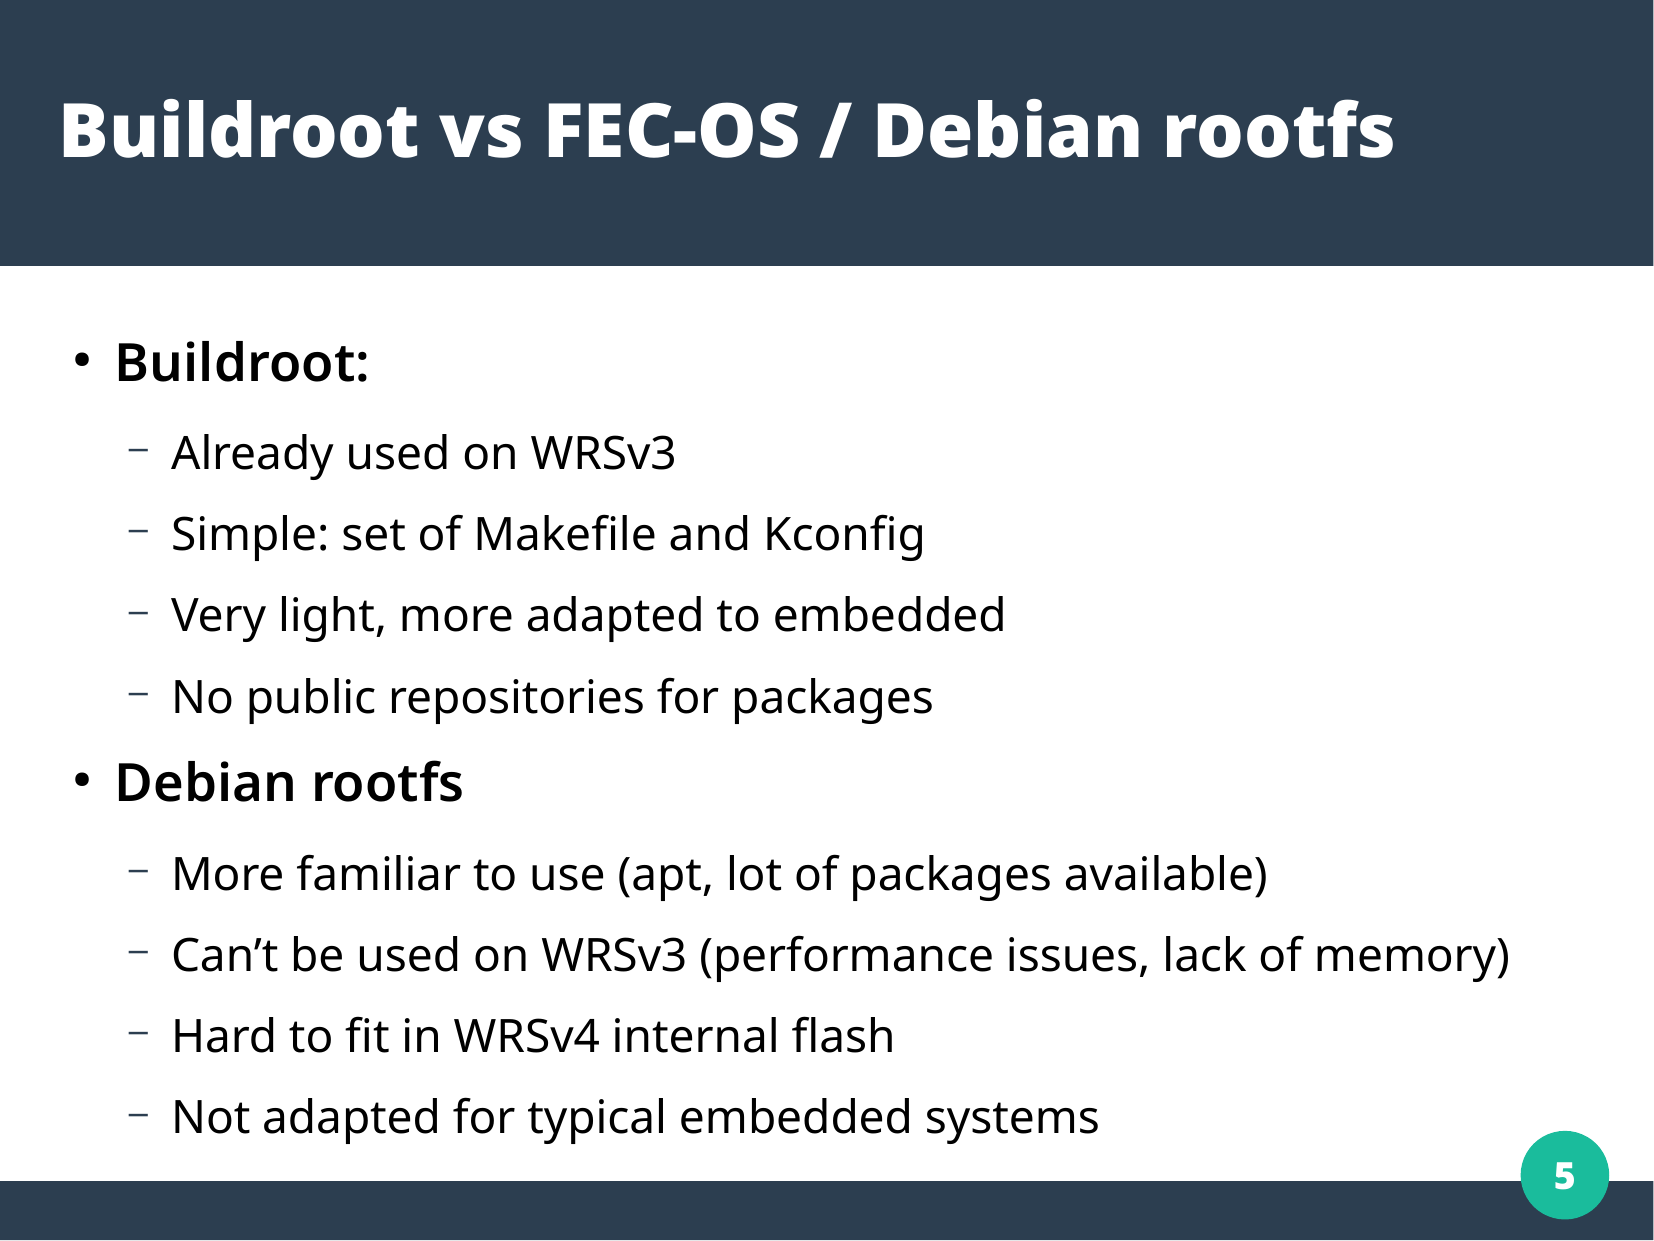

# Buildroot vs FEC-OS / Debian rootfs
Buildroot:
Already used on WRSv3
Simple: set of Makefile and Kconfig
Very light, more adapted to embedded
No public repositories for packages
Debian rootfs
More familiar to use (apt, lot of packages available)
Can’t be used on WRSv3 (performance issues, lack of memory)
Hard to fit in WRSv4 internal flash
Not adapted for typical embedded systems
5